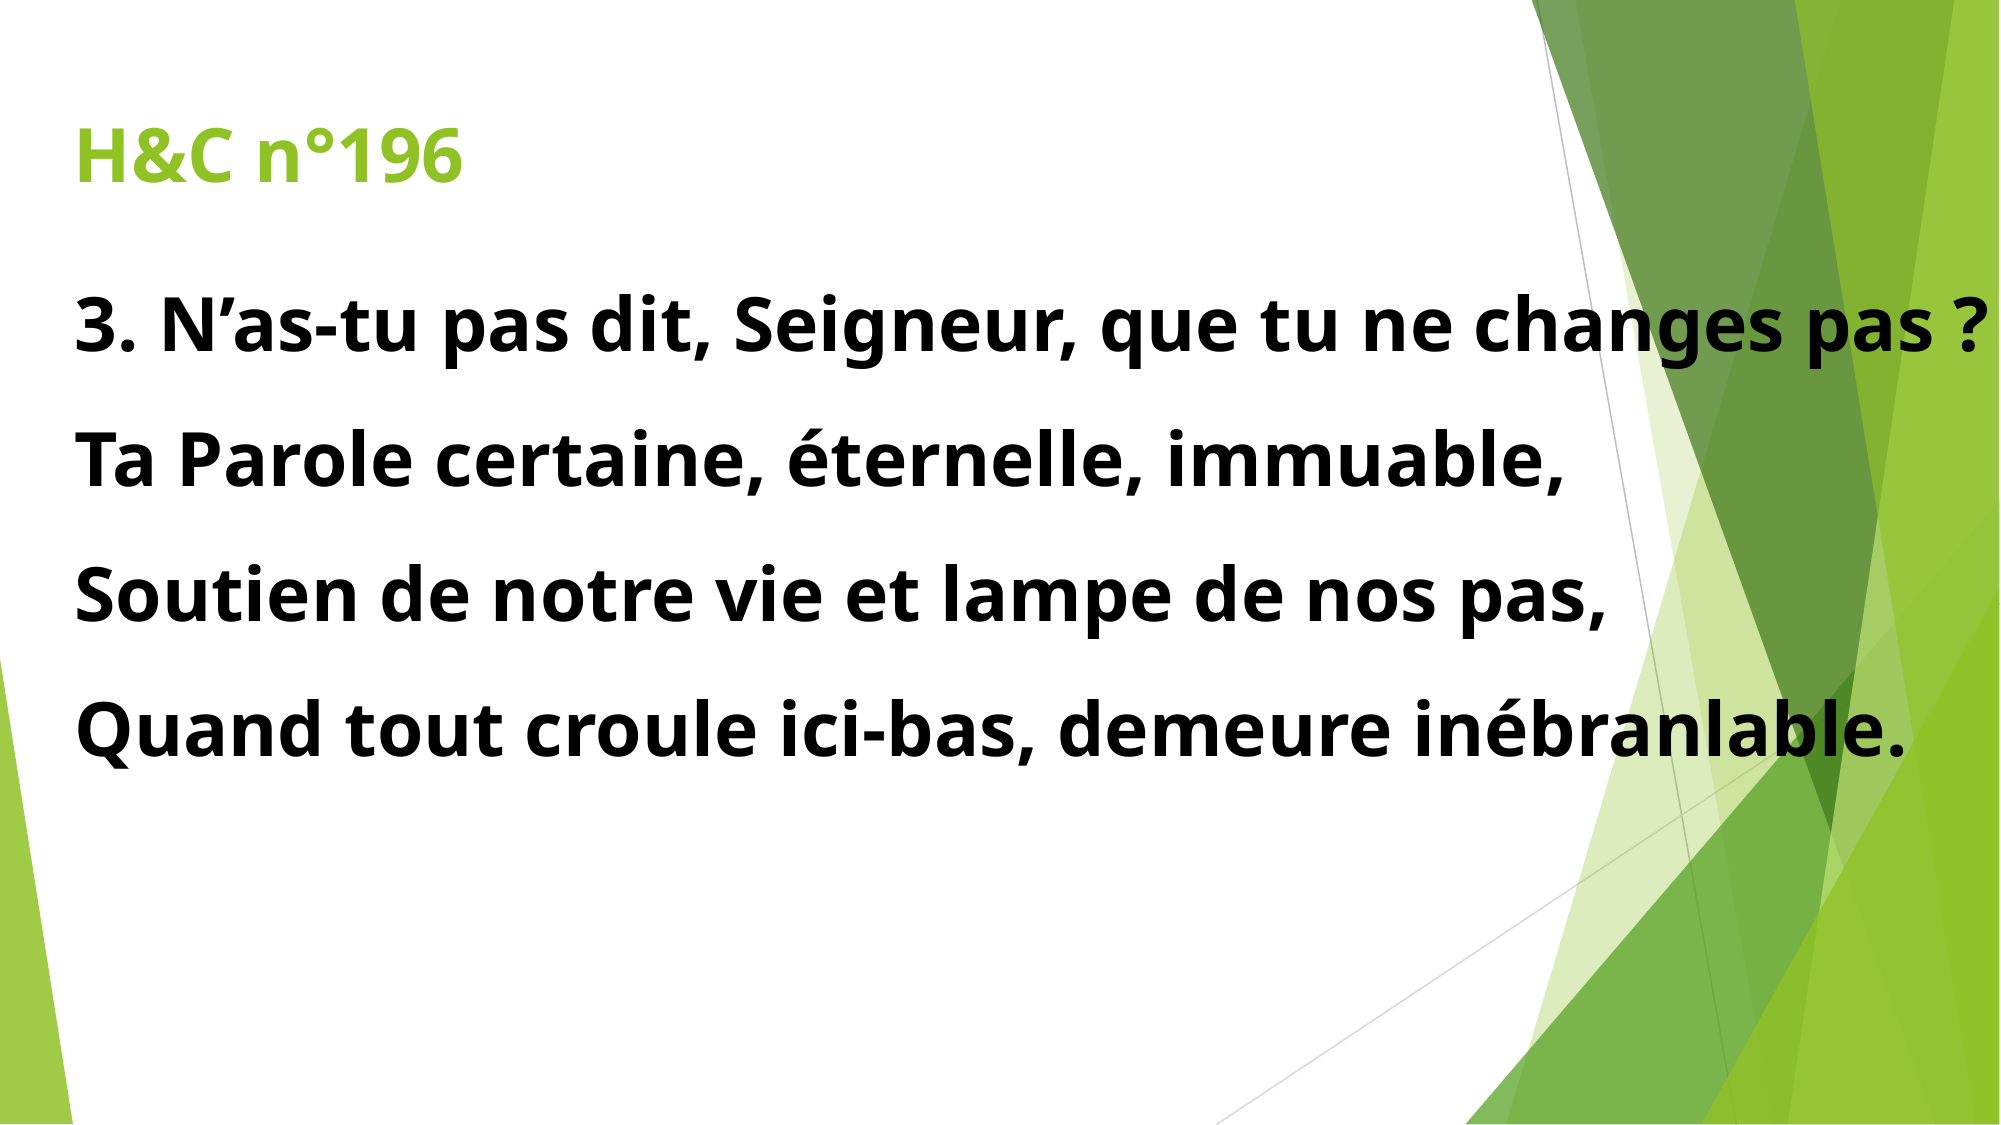

H&C n°196
3. N’as-tu pas dit, Seigneur, que tu ne changes pas ?
Ta Parole certaine, éternelle, immuable,
Soutien de notre vie et lampe de nos pas,
Quand tout croule ici-bas, demeure inébranlable.